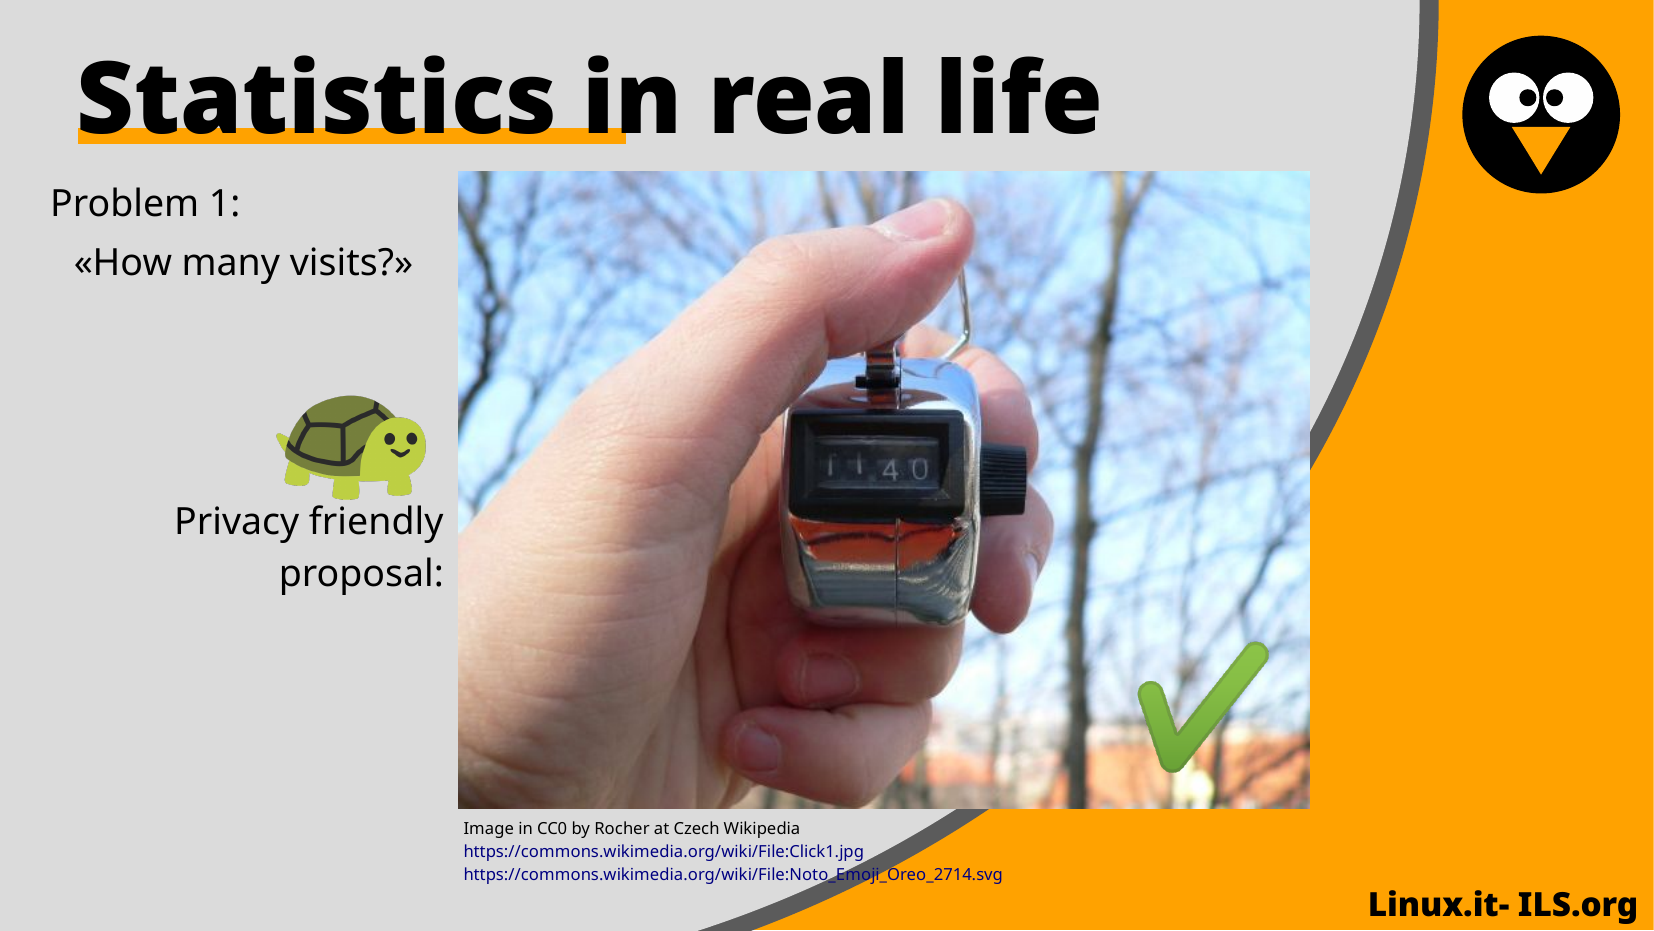

# Statistics in real life
Problem 1:
«How many visits?»
Privacy friendly proposal:
Image in CC0 by Rocher at Czech Wikipedia
https://commons.wikimedia.org/wiki/File:Click1.jpg
https://commons.wikimedia.org/wiki/File:Noto_Emoji_Oreo_2714.svg
Linux.it- ILS.org